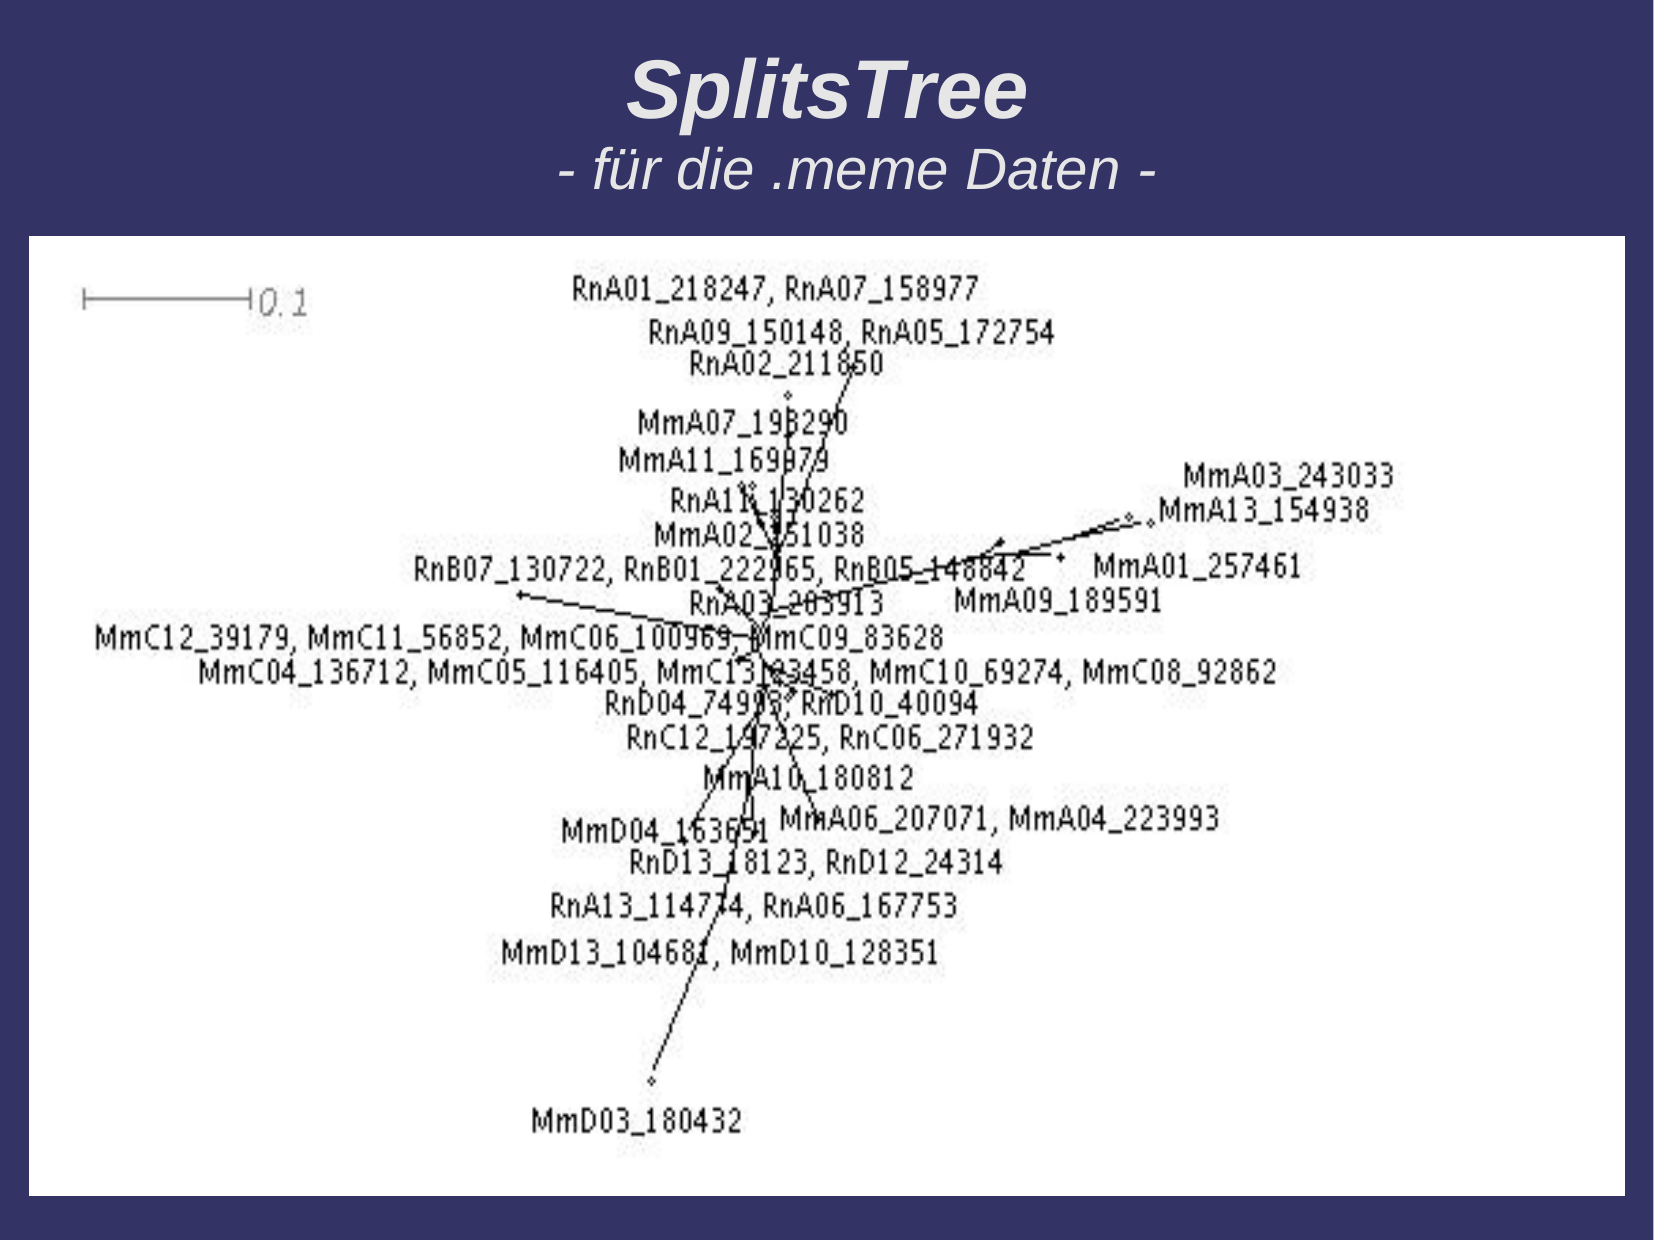

# SplitsTree - für die .meme Daten -